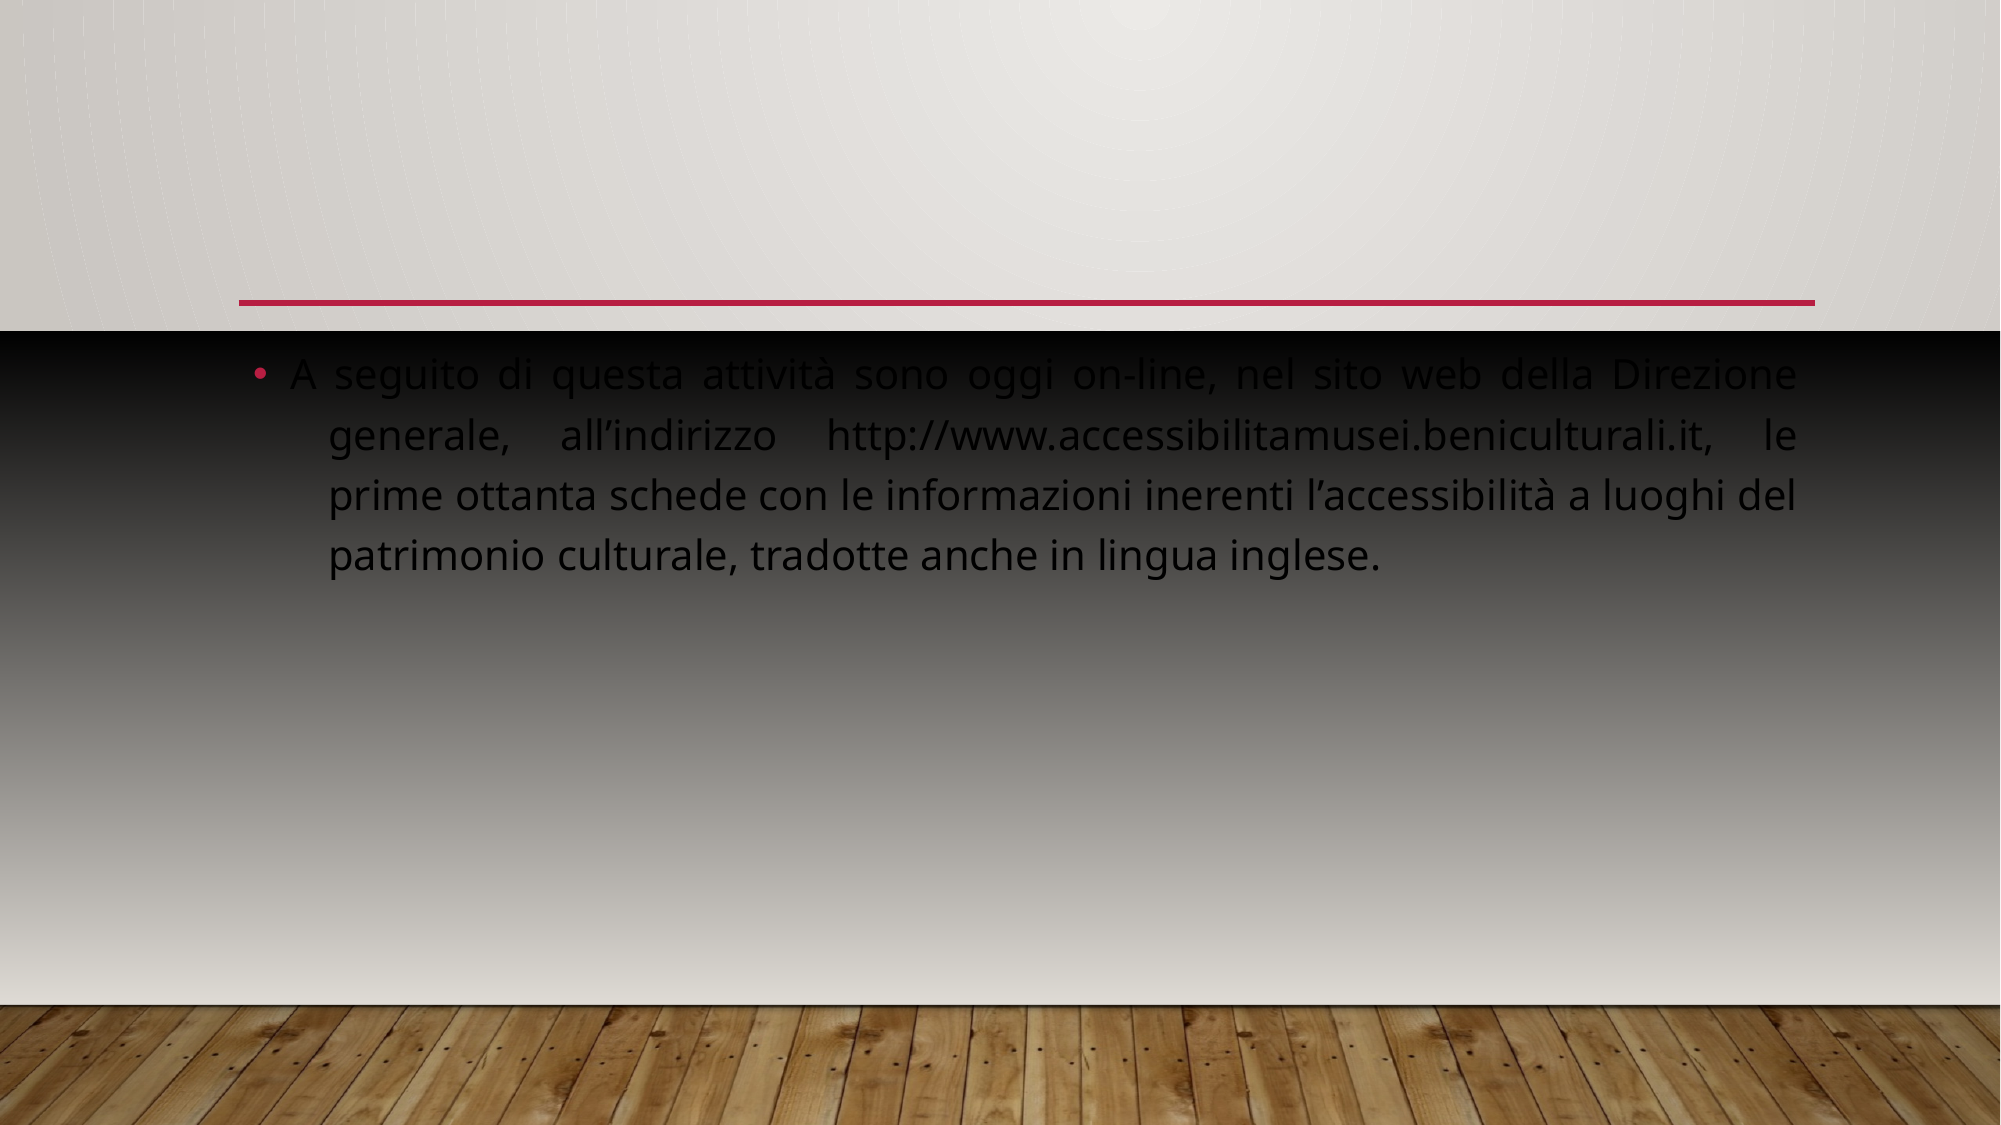

#
A seguito di questa attività sono oggi on-line, nel sito web della Direzione generale, all’indirizzo http://www.accessibilitamusei.beniculturali.it, le prime ottanta schede con le informazioni inerenti l’accessibilità a luoghi del patrimonio culturale, tradotte anche in lingua inglese.